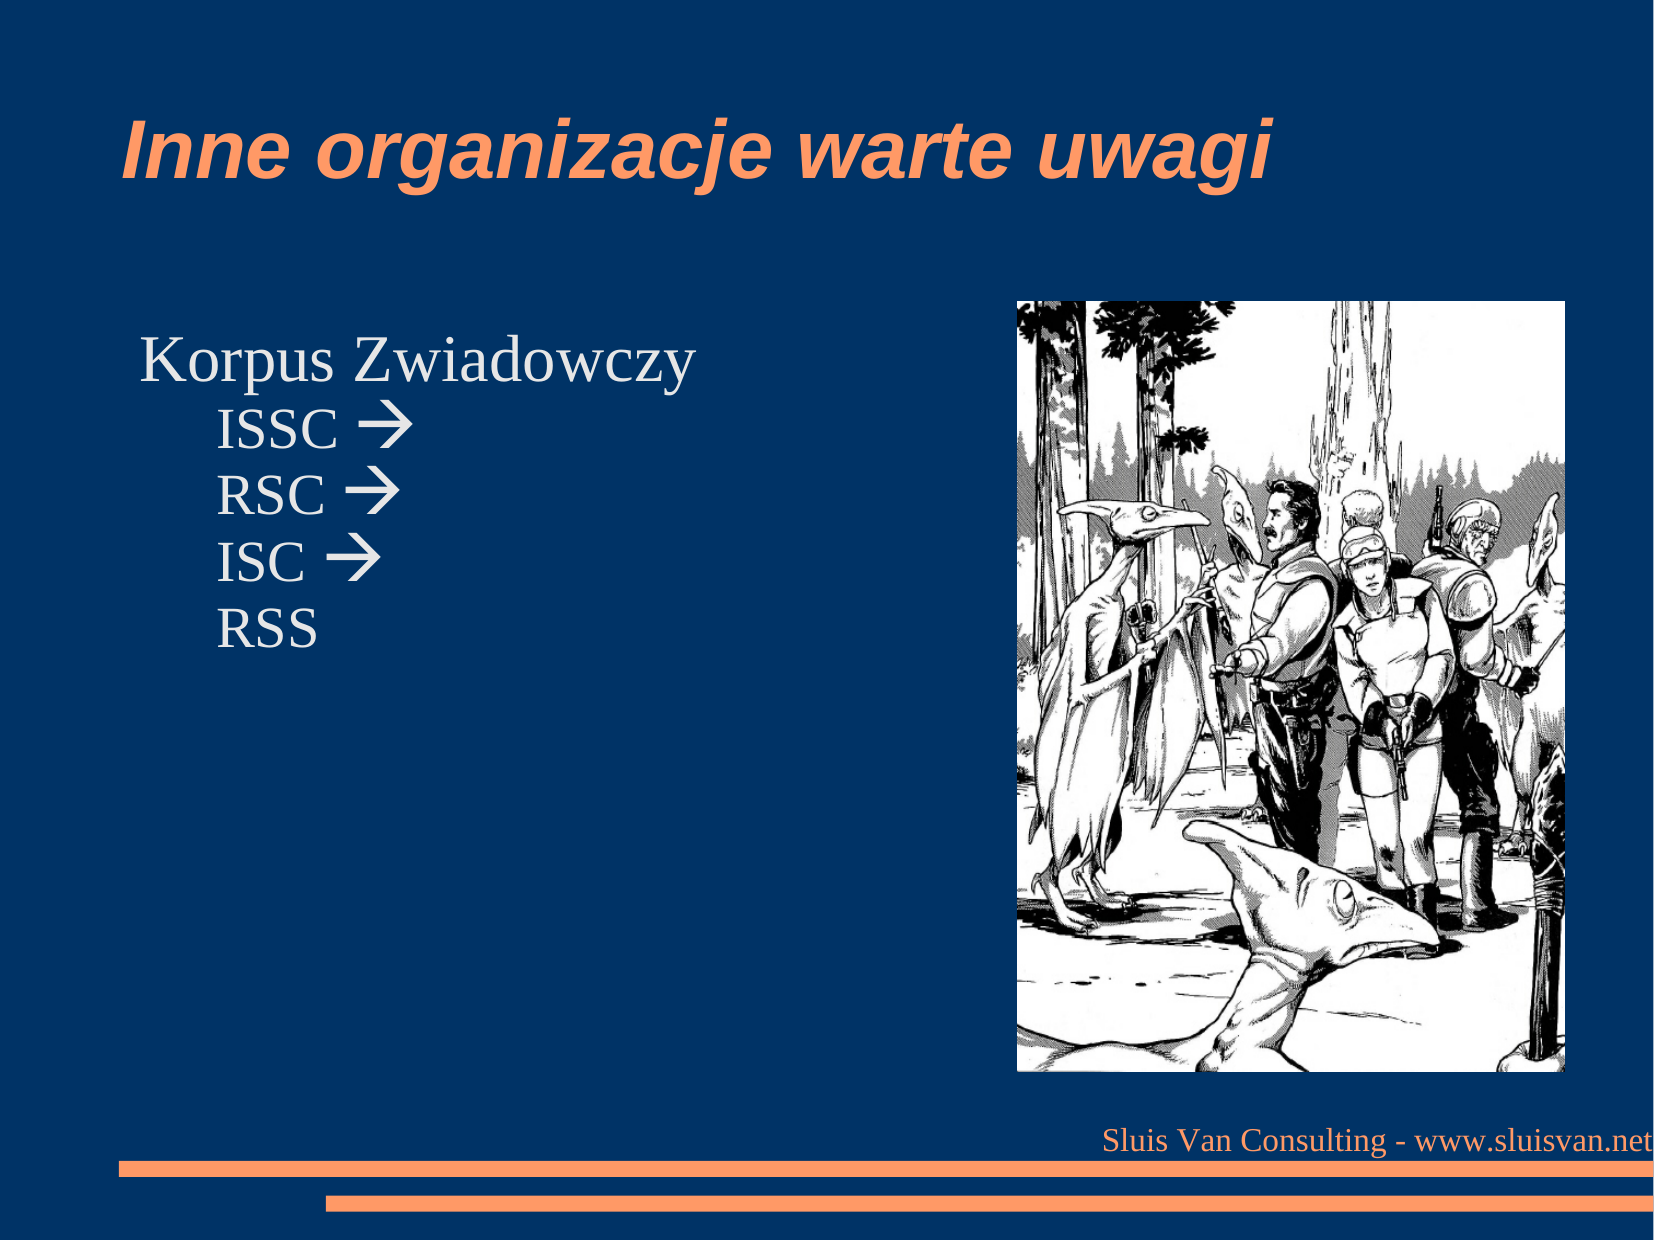

# Inne organizacje warte uwagi
Korpus Zwiadowczy
ISSC 
RSC 
ISC 
RSS
Sluis Van Consulting - www.sluisvan.net